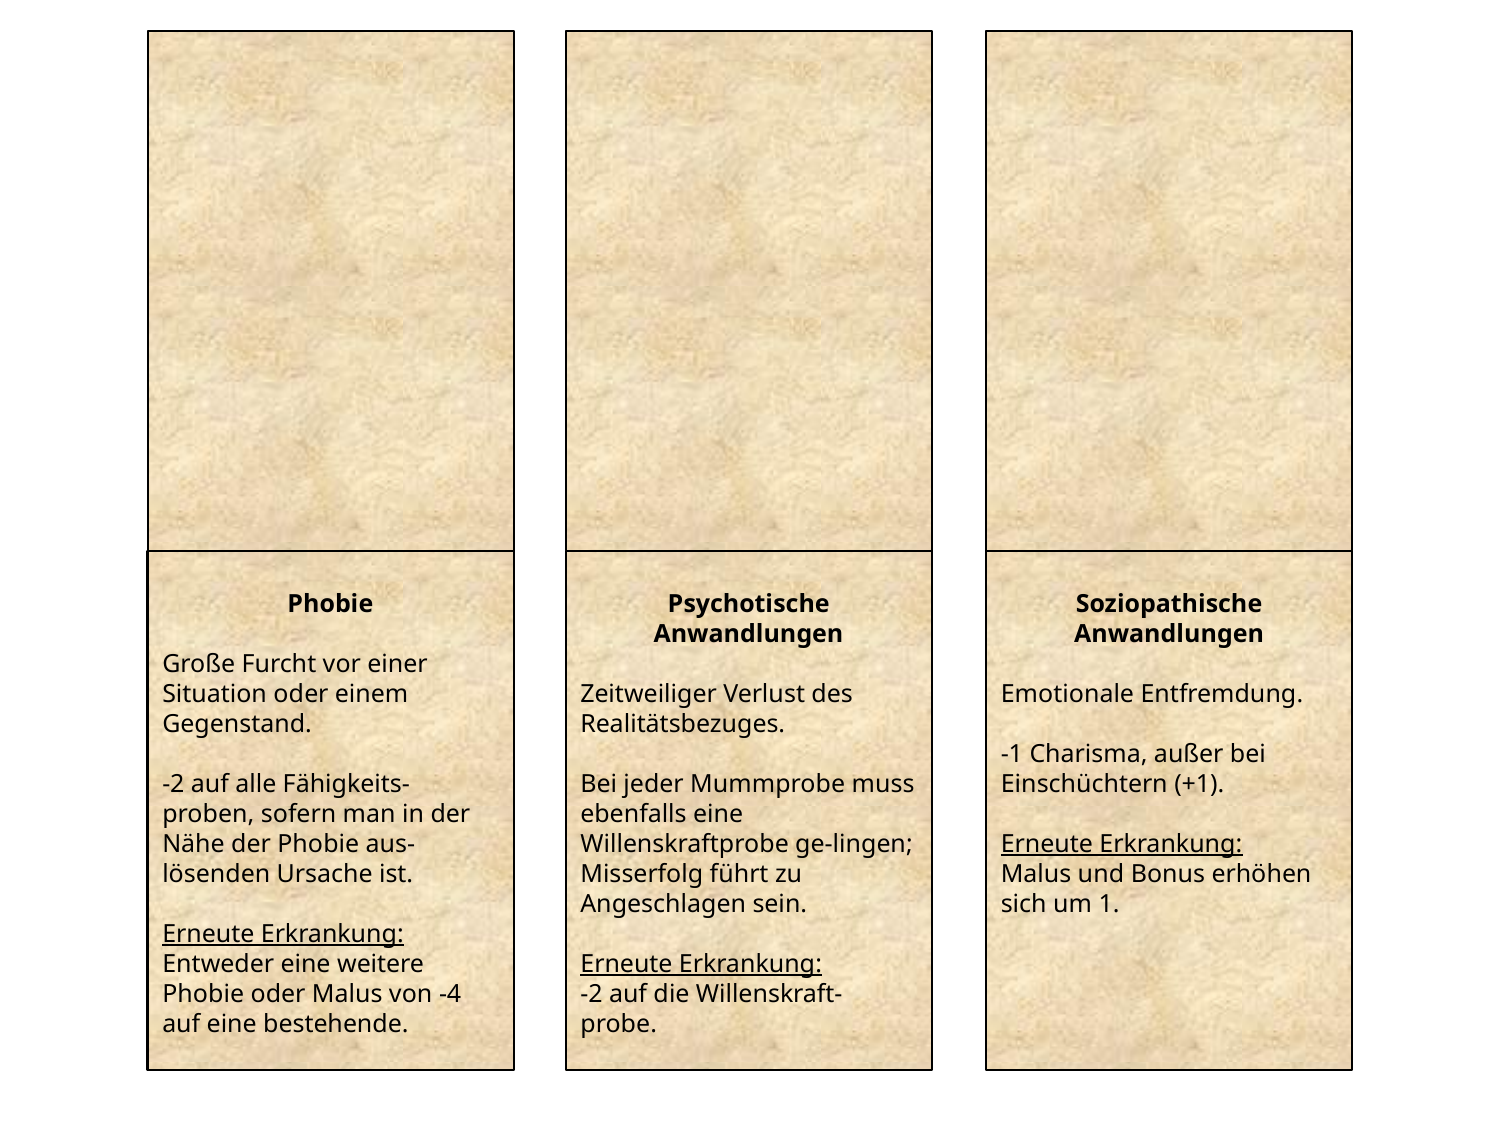

Phobie
Große Furcht vor einer Situation oder einem Gegenstand.
-2 auf alle Fähigkeits-proben, sofern man in der Nähe der Phobie aus-lösenden Ursache ist.
Erneute Erkrankung:
Entweder eine weitere Phobie oder Malus von -4 auf eine bestehende.
Psychotische Anwandlungen
Zeitweiliger Verlust des Realitätsbezuges.
Bei jeder Mummprobe muss ebenfalls eine Willenskraftprobe ge-lingen; Misserfolg führt zu Angeschlagen sein.
Erneute Erkrankung:
-2 auf die Willenskraft-probe.
Soziopathische Anwandlungen
Emotionale Entfremdung.
-1 Charisma, außer bei Einschüchtern (+1).
Erneute Erkrankung:
Malus und Bonus erhöhen sich um 1.